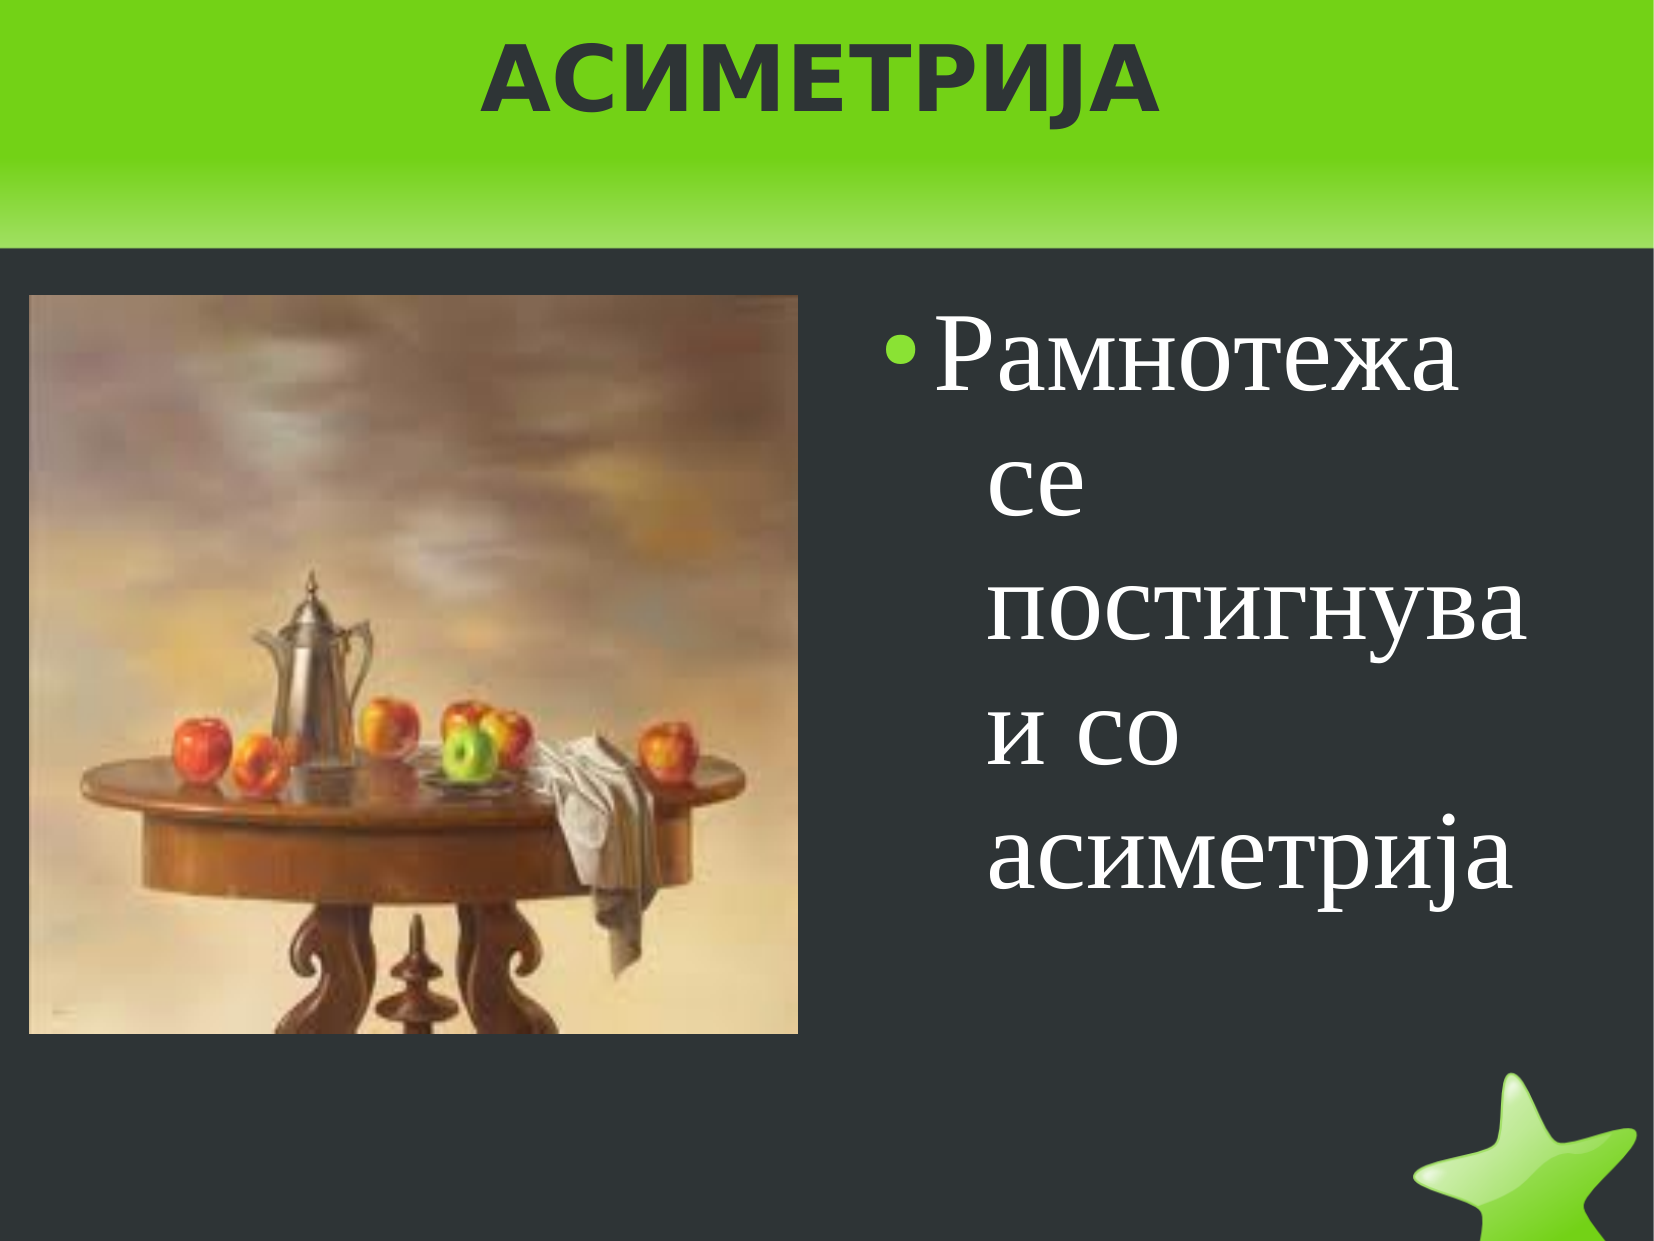

# АСИМЕТРИЈА
Рамнотежа се постигнува и со асиметрија